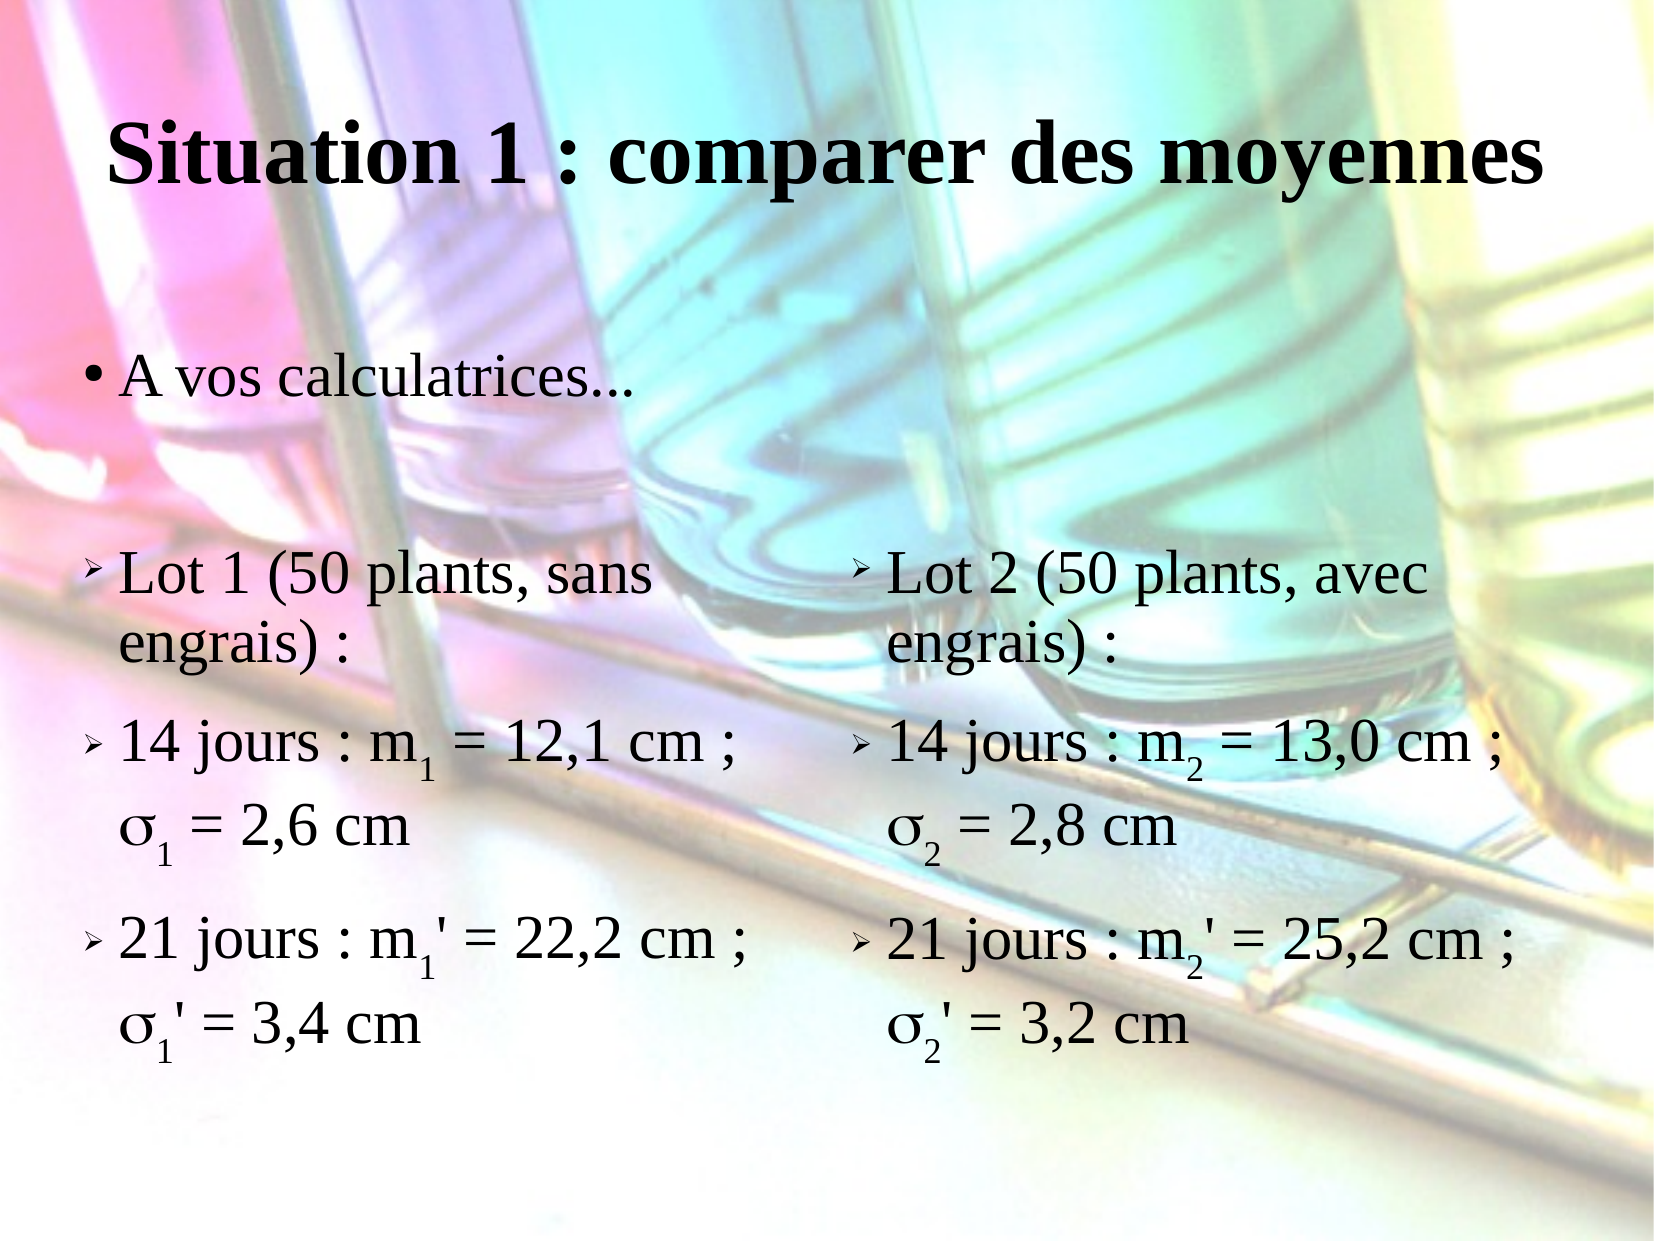

# Situation 1 : comparer des moyennes
A vos calculatrices...
Lot 1 (50 plants, sans engrais) :
14 jours : m1 = 12,1 cm ; s1 = 2,6 cm
21 jours : m1' = 22,2 cm ; s1' = 3,4 cm
Lot 2 (50 plants, avec engrais) :
14 jours : m2 = 13,0 cm ; s2 = 2,8 cm
21 jours : m2' = 25,2 cm ; s2' = 3,2 cm